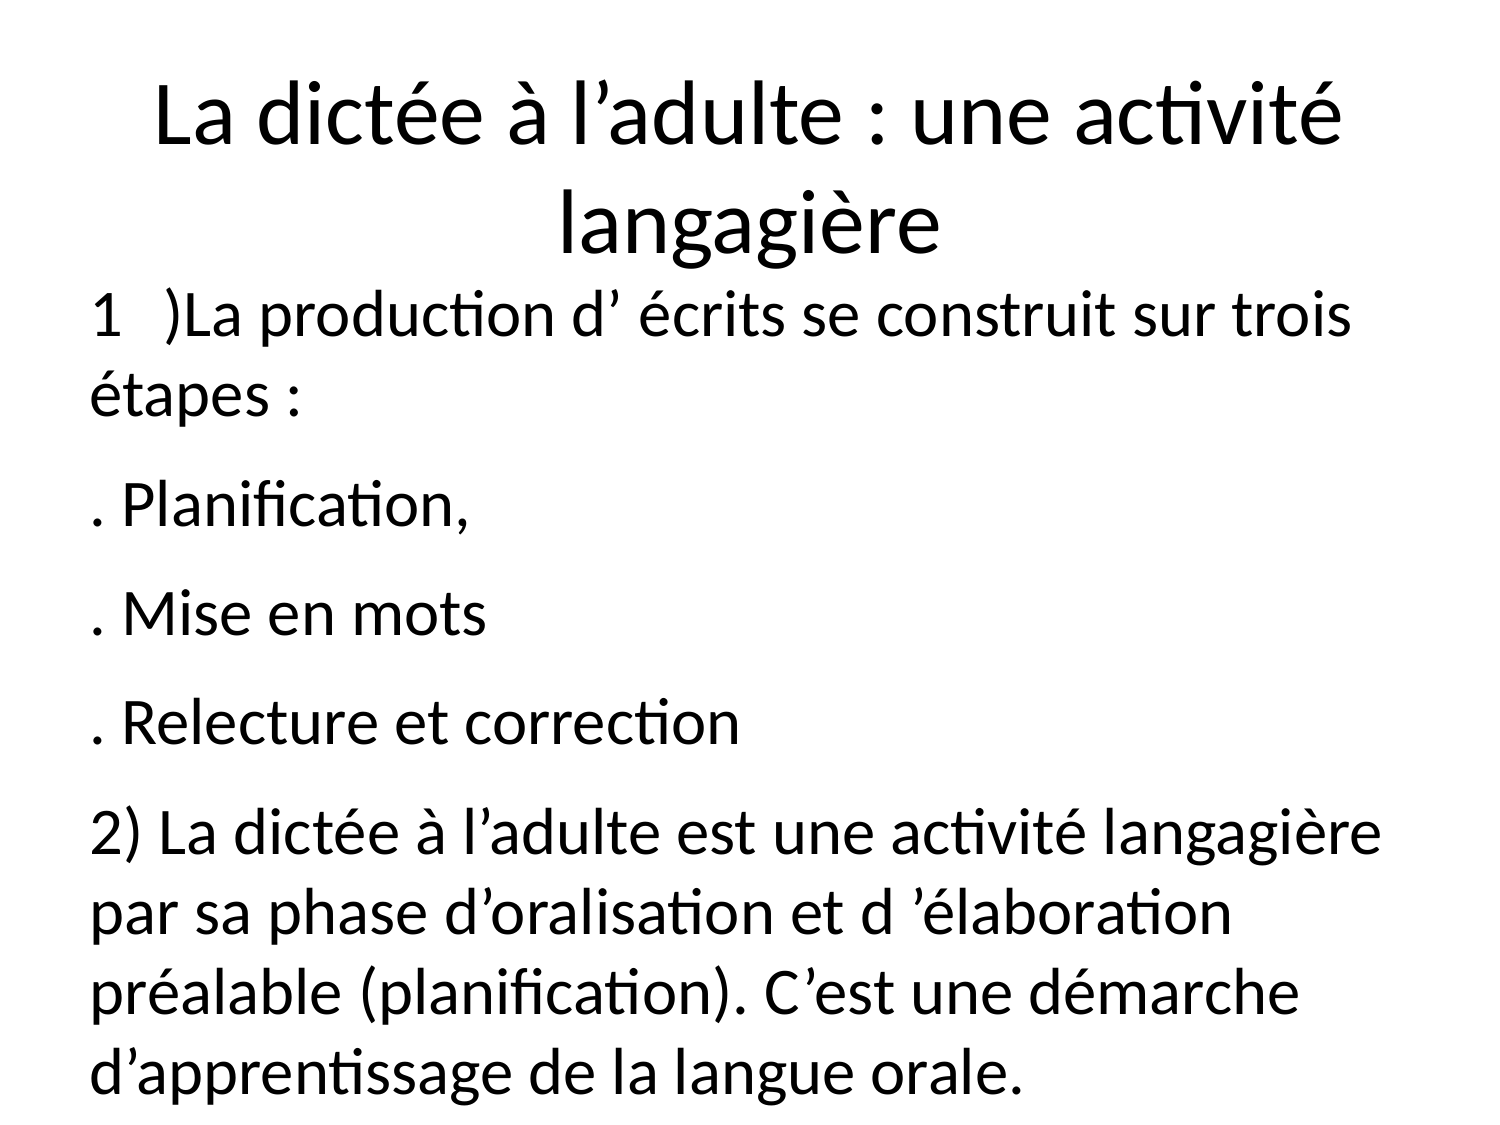

# La dictée à l’adulte : une activité langagière
1	)La production d’ écrits se construit sur trois étapes :
. Planification,
. Mise en mots
. Relecture et correction
2) La dictée à l’adulte est une activité langagière par sa phase d’oralisation et d ’élaboration préalable (planification). C’est une démarche d’apprentissage de la langue orale.